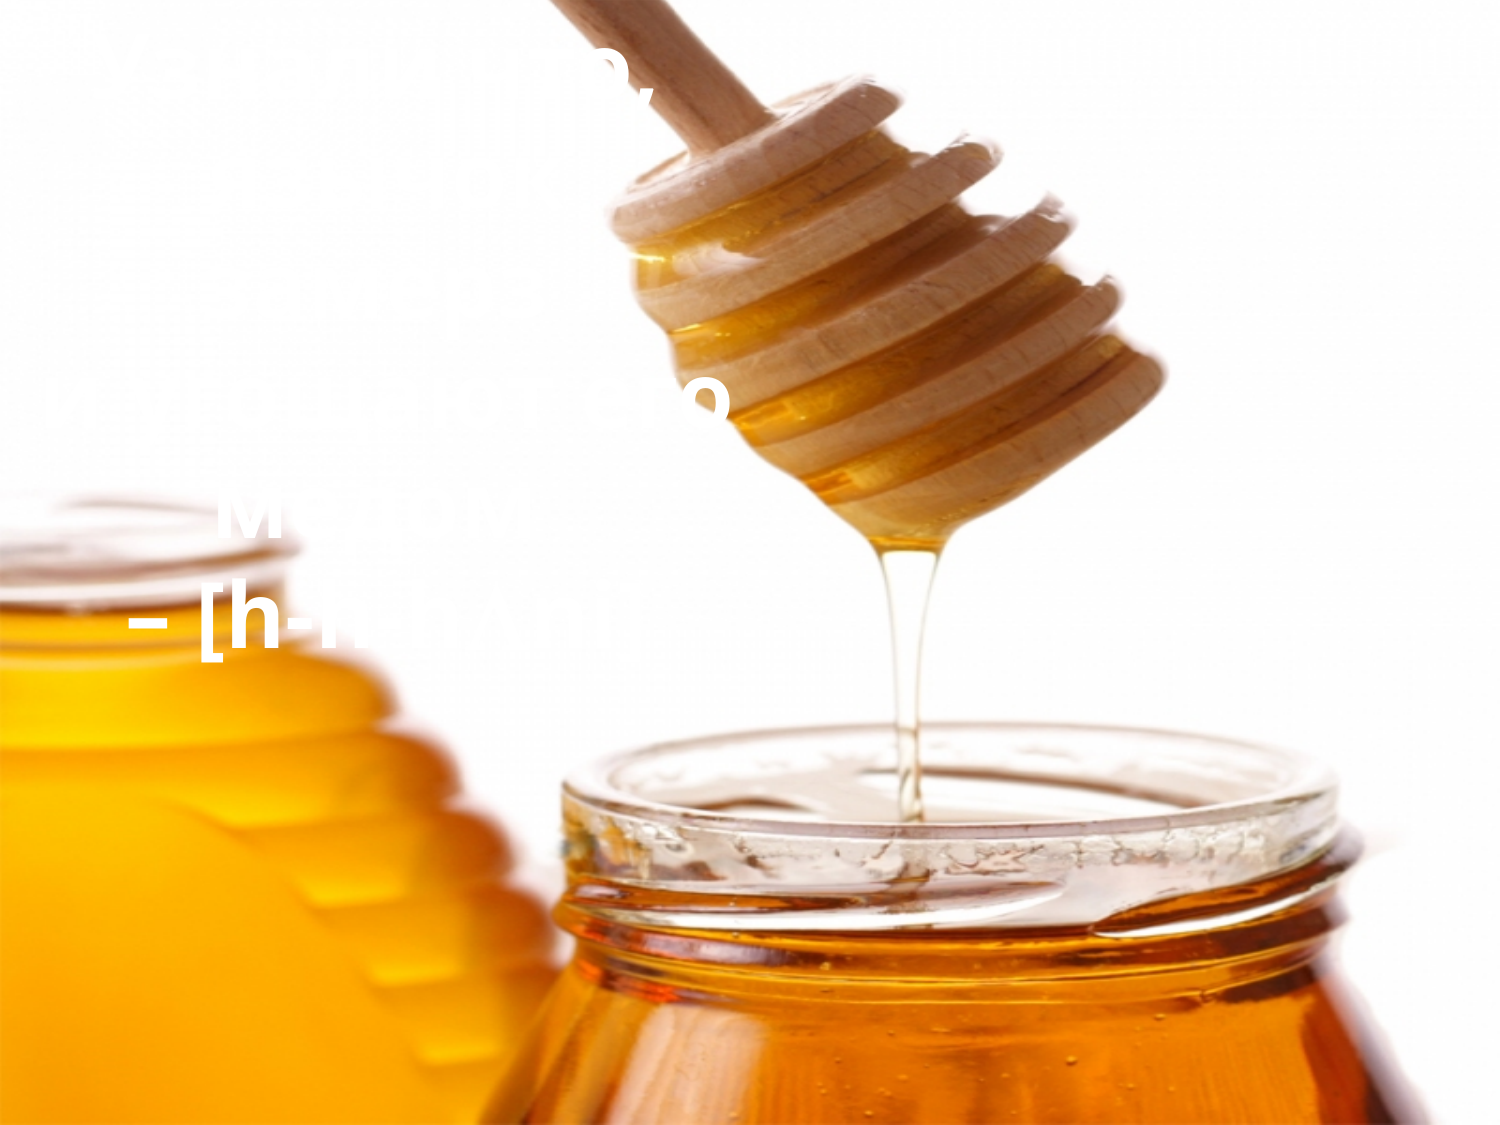

Узнали что,
 язычок замерз
 и угощают его медом
 – [h-h-hni]
#